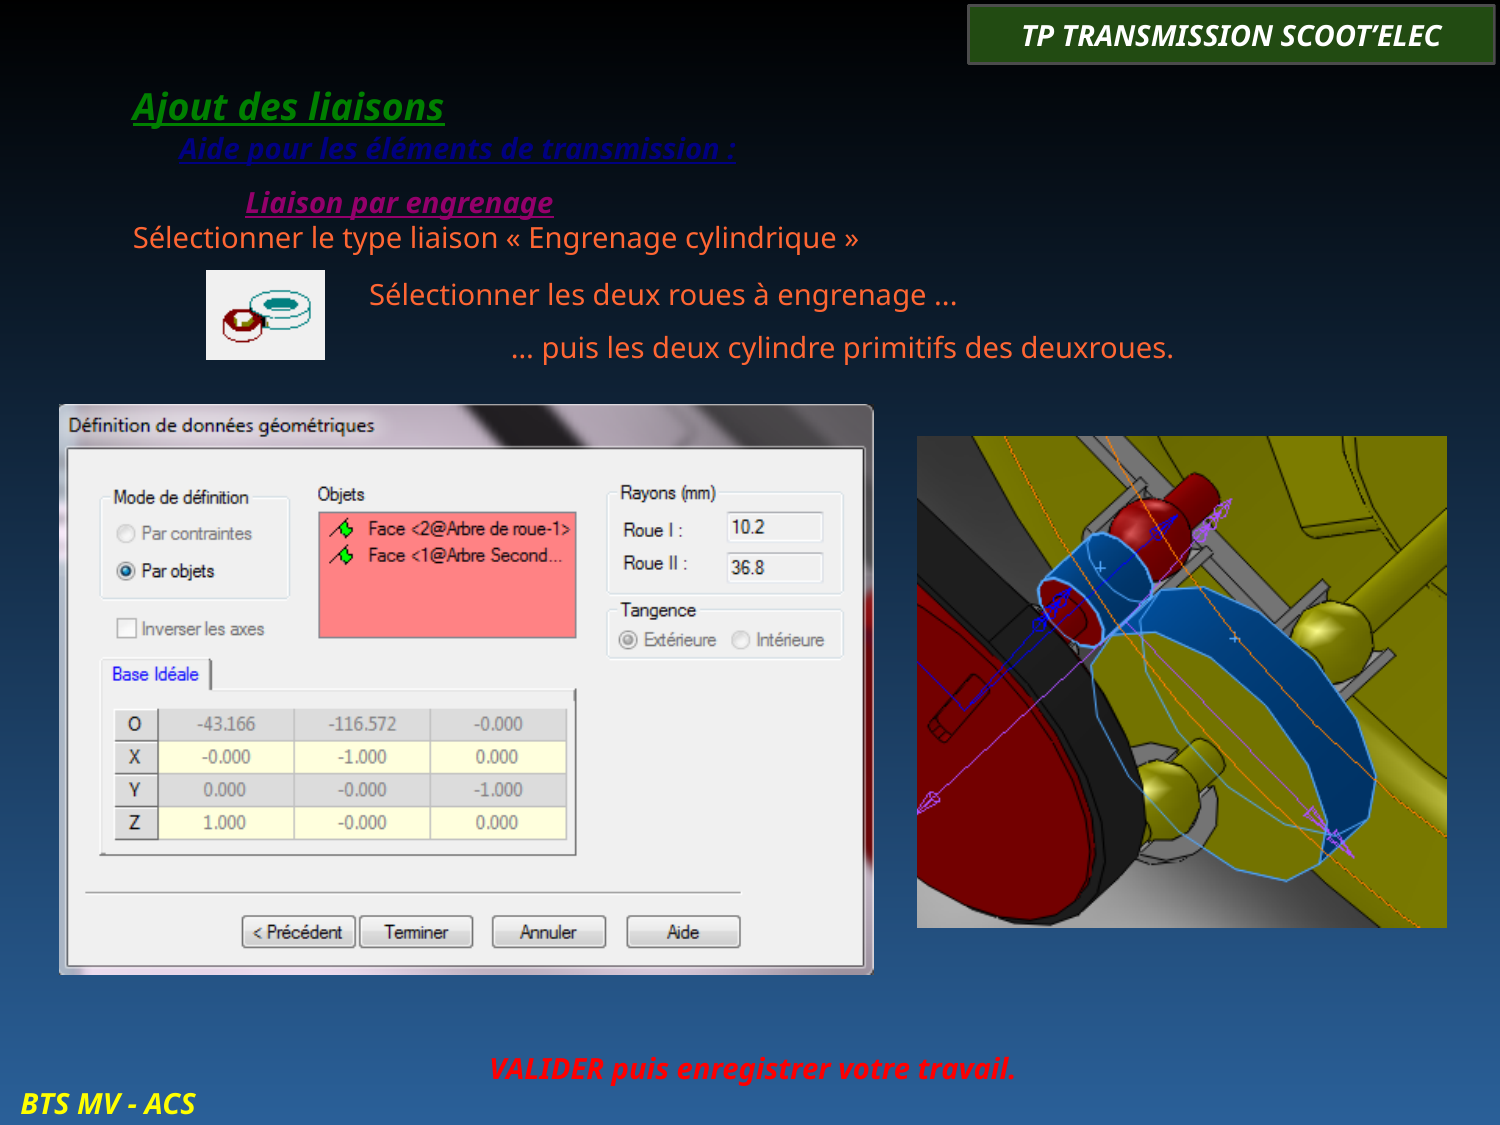

Ajout des liaisons
Aide pour les éléments de transmission :
 Liaison par engrenage
Sélectionner le type liaison « Engrenage cylindrique »
Sélectionner les deux roues à engrenage ...
… puis les deux cylindre primitifs des deuxroues.
VALIDER puis enregistrer votre travail.